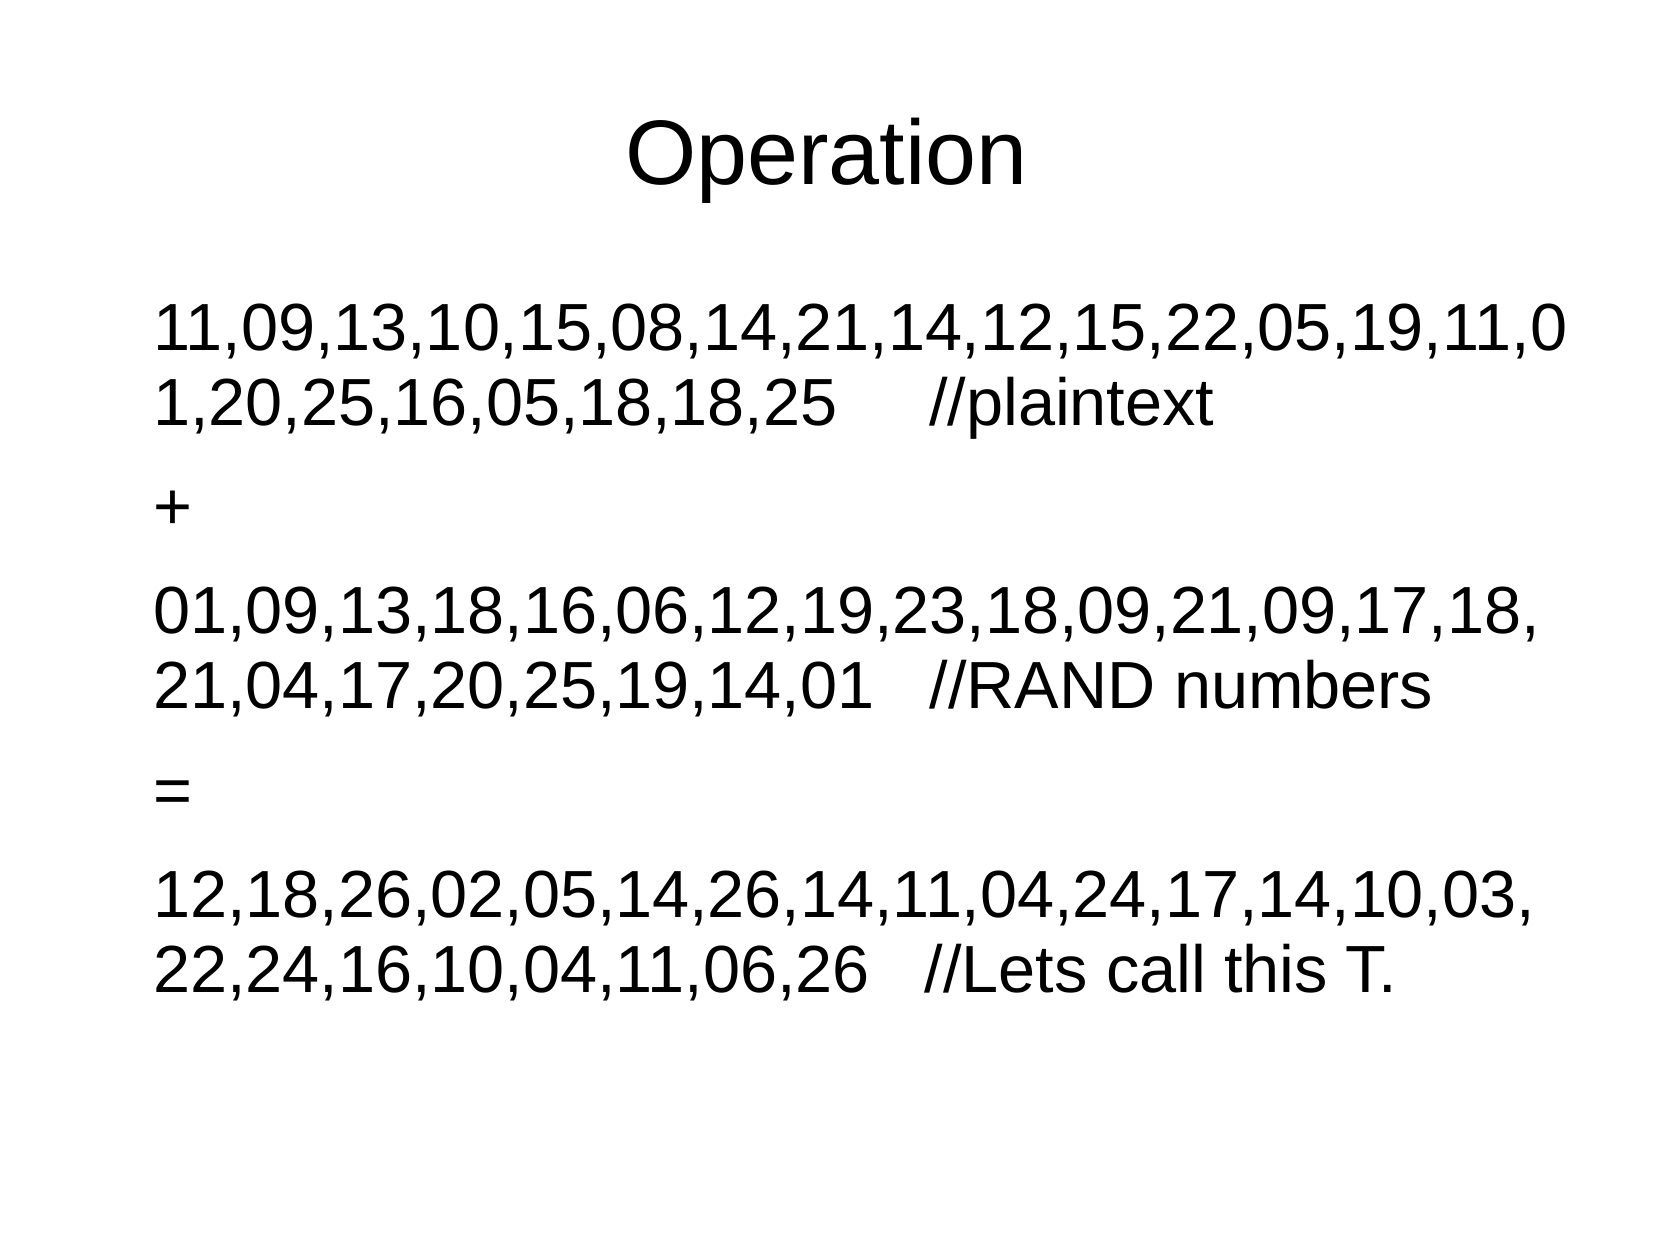

# Operation
11,09,13,10,15,08,14,21,14,12,15,22,05,19,11,01,20,25,16,05,18,18,25 //plaintext
+
01,09,13,18,16,06,12,19,23,18,09,21,09,17,18,21,04,17,20,25,19,14,01 //RAND numbers
=
12,18,26,02,05,14,26,14,11,04,24,17,14,10,03,22,24,16,10,04,11,06,26 //Lets call this T.